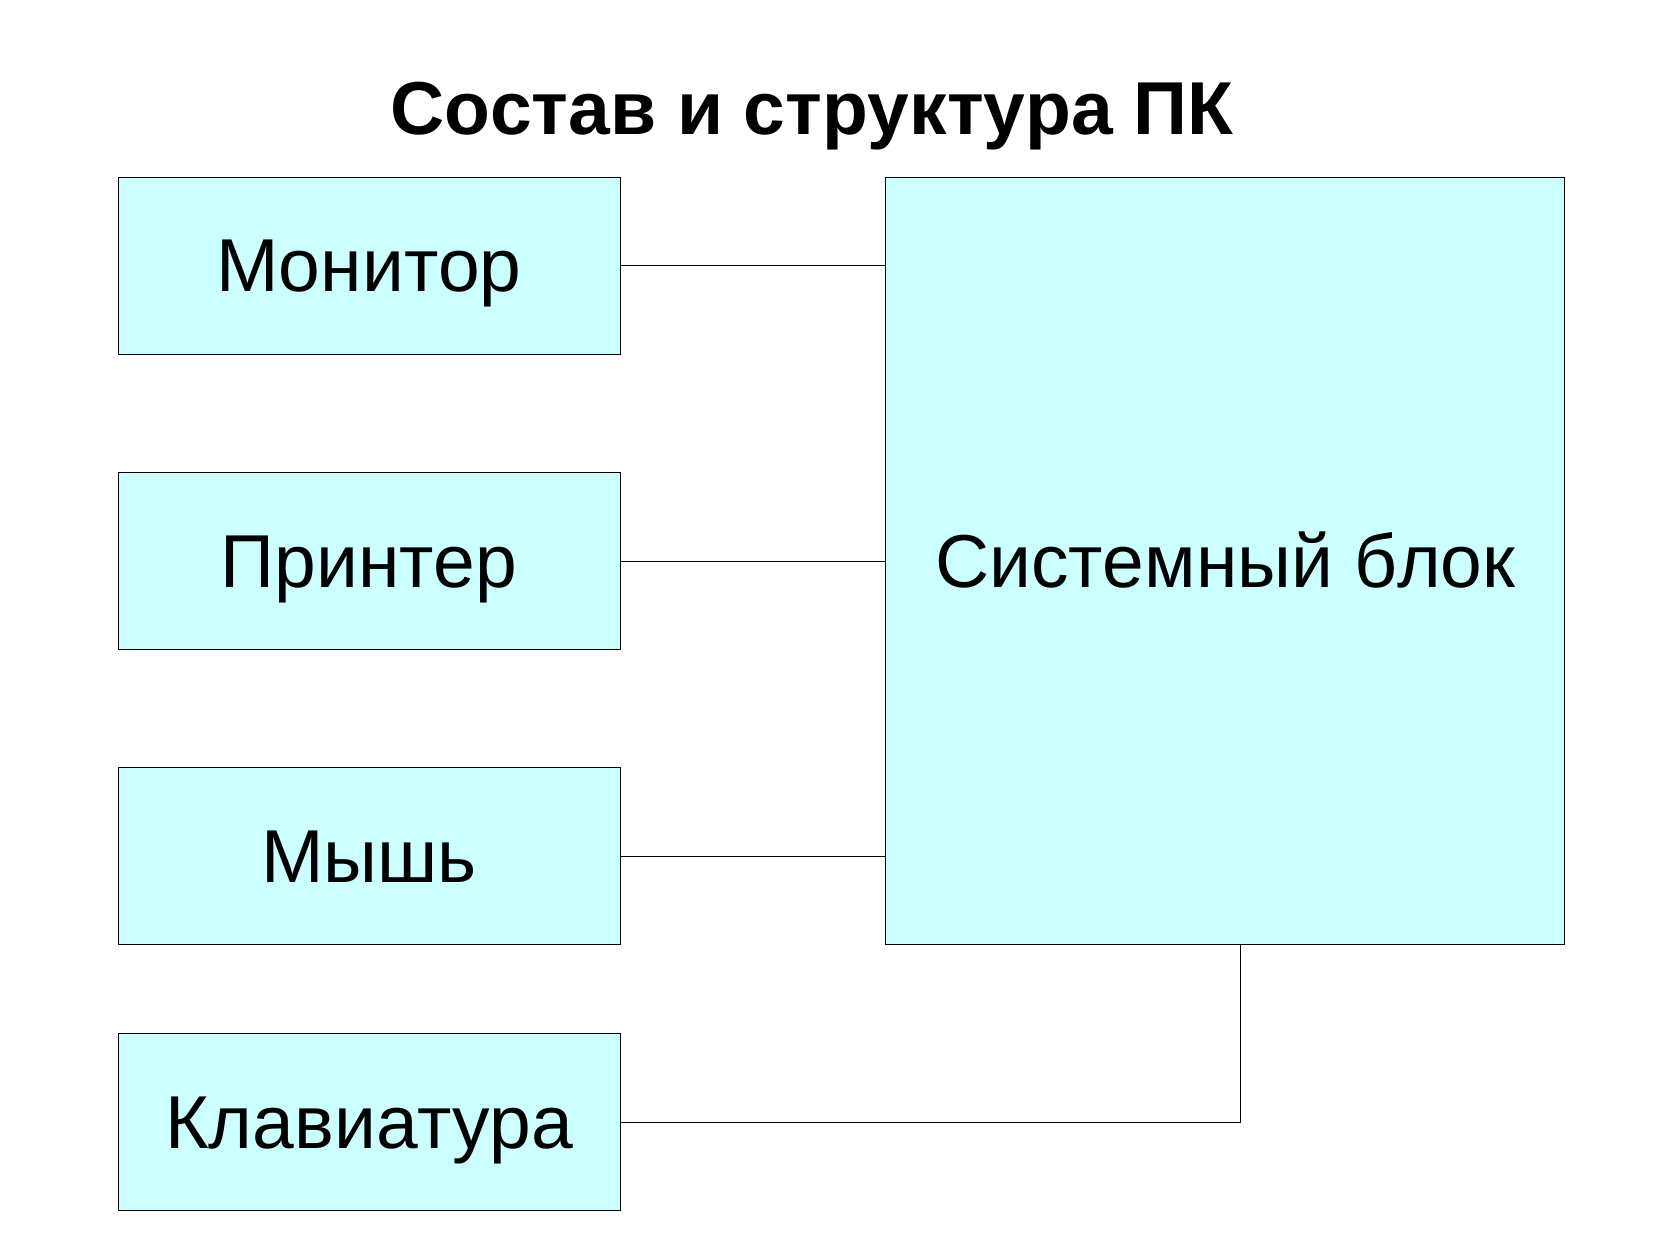

Состав и структура ПК
Монитор
Системный блок
Принтер
Мышь
Клавиатура